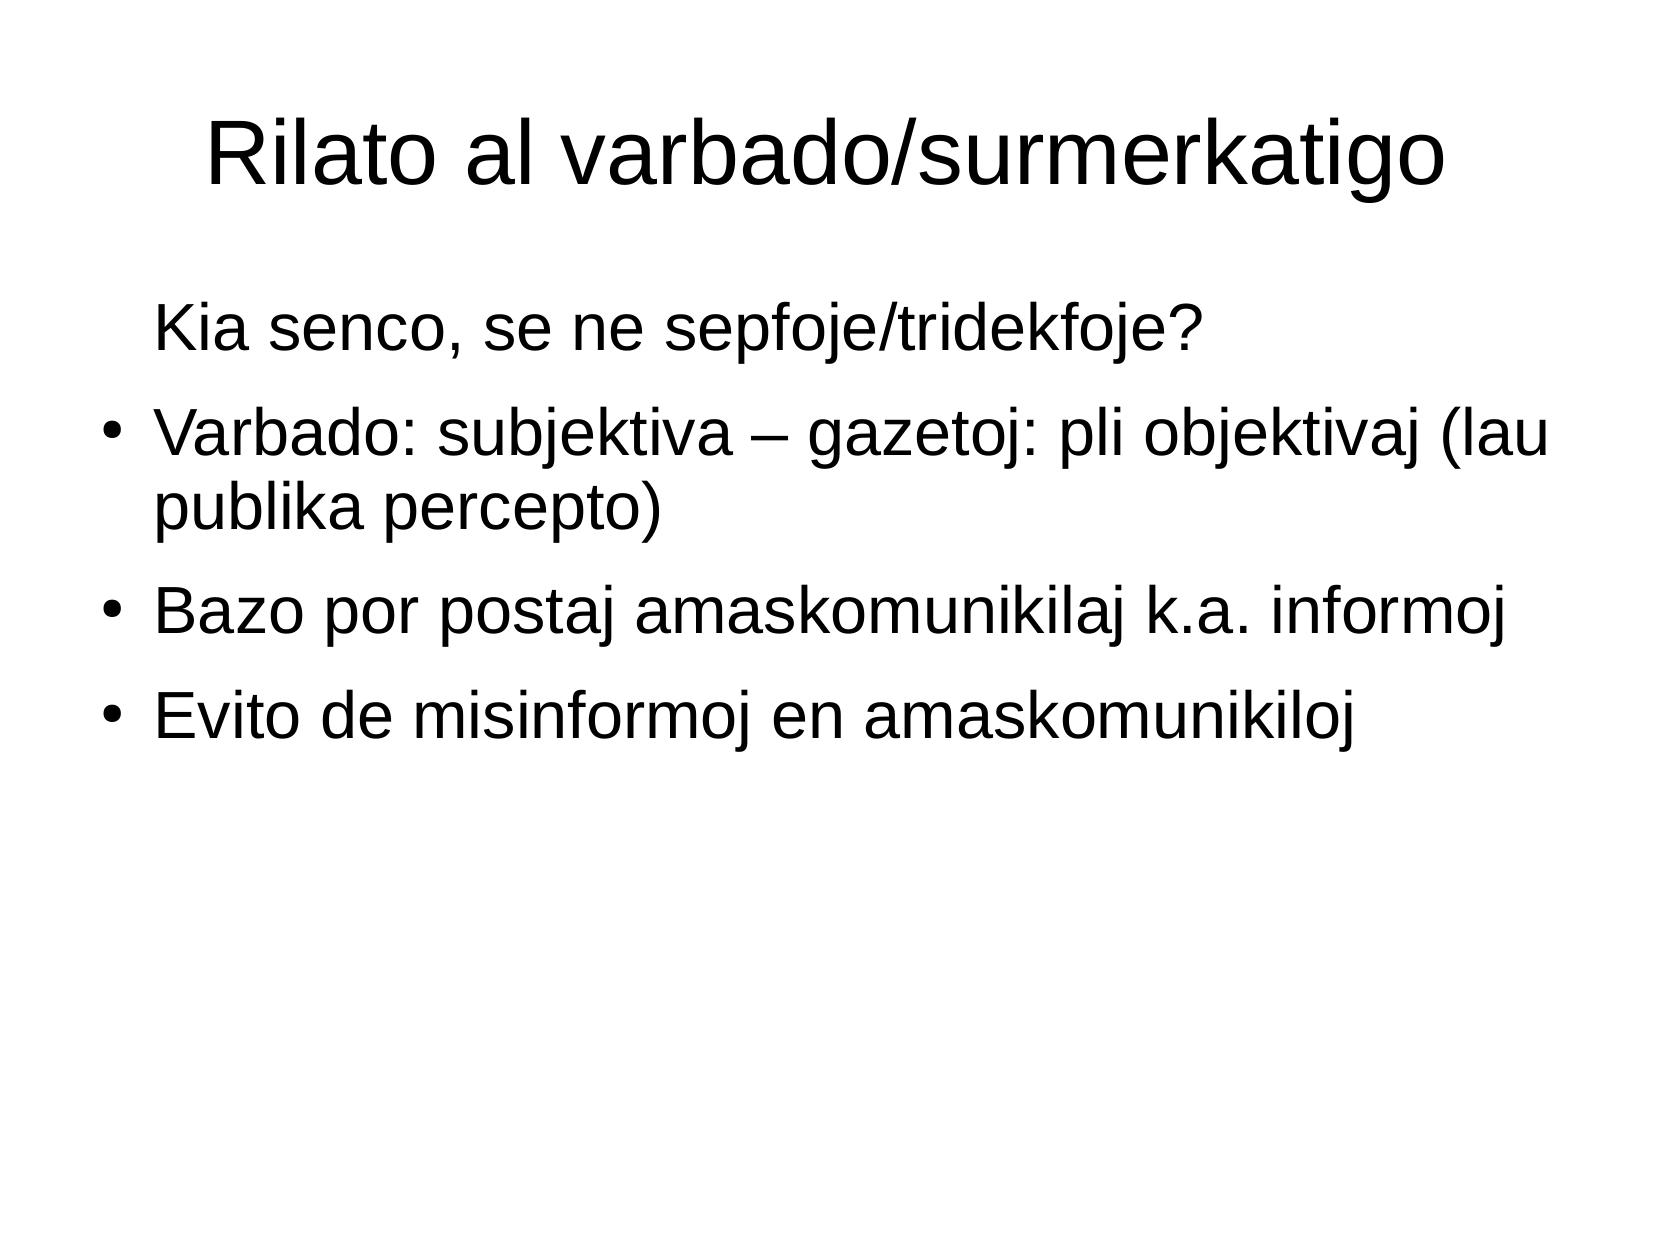

# Rilato al varbado/surmerkatigo
Kia senco, se ne sepfoje/tridekfoje?
Varbado: subjektiva – gazetoj: pli objektivaj (lau publika percepto)
Bazo por postaj amaskomunikilaj k.a. informoj
Evito de misinformoj en amaskomunikiloj